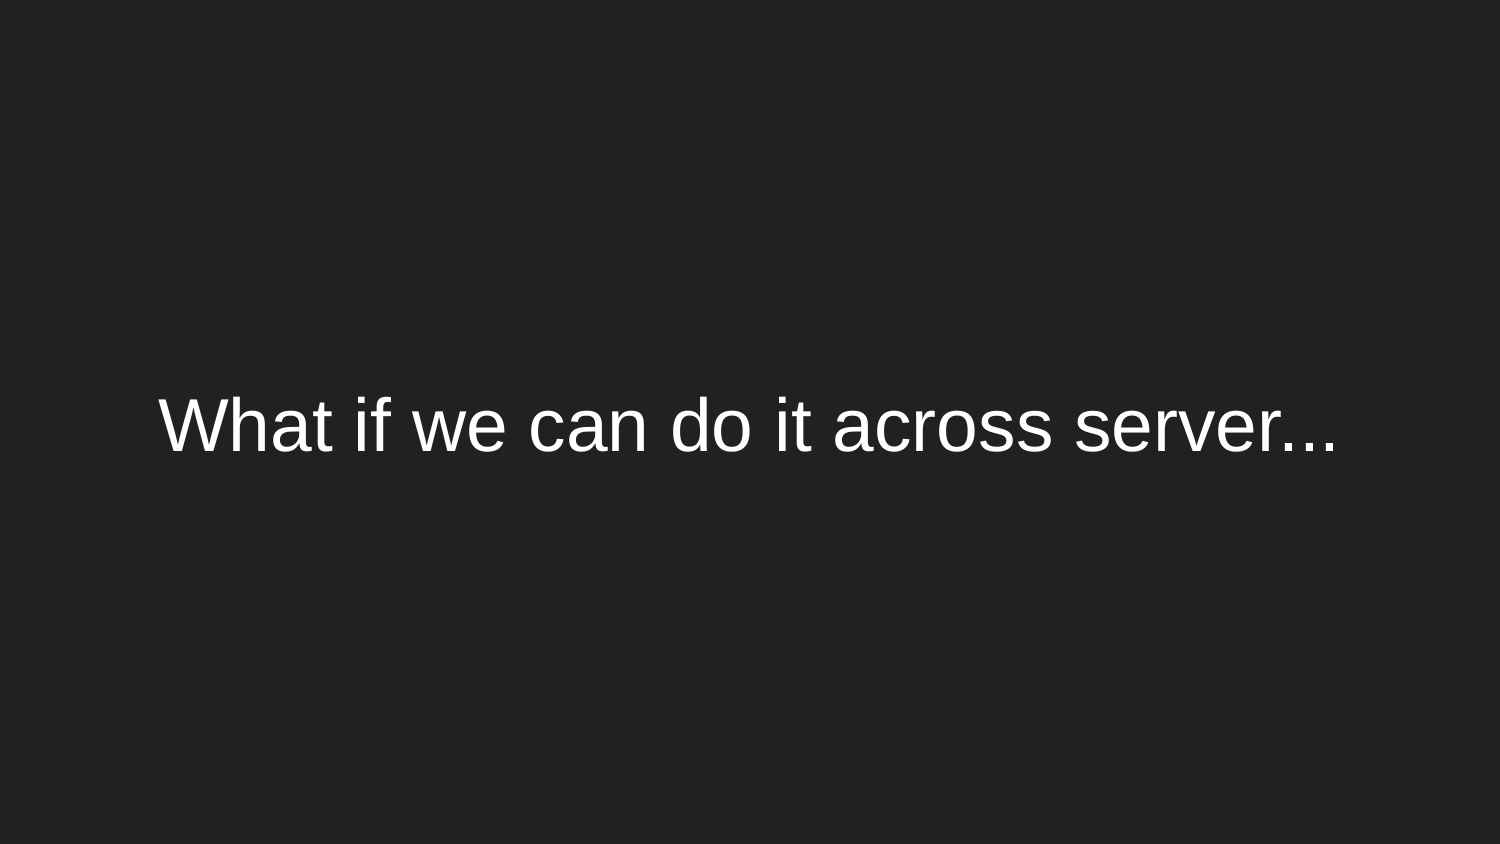

# What if we can do it across server...